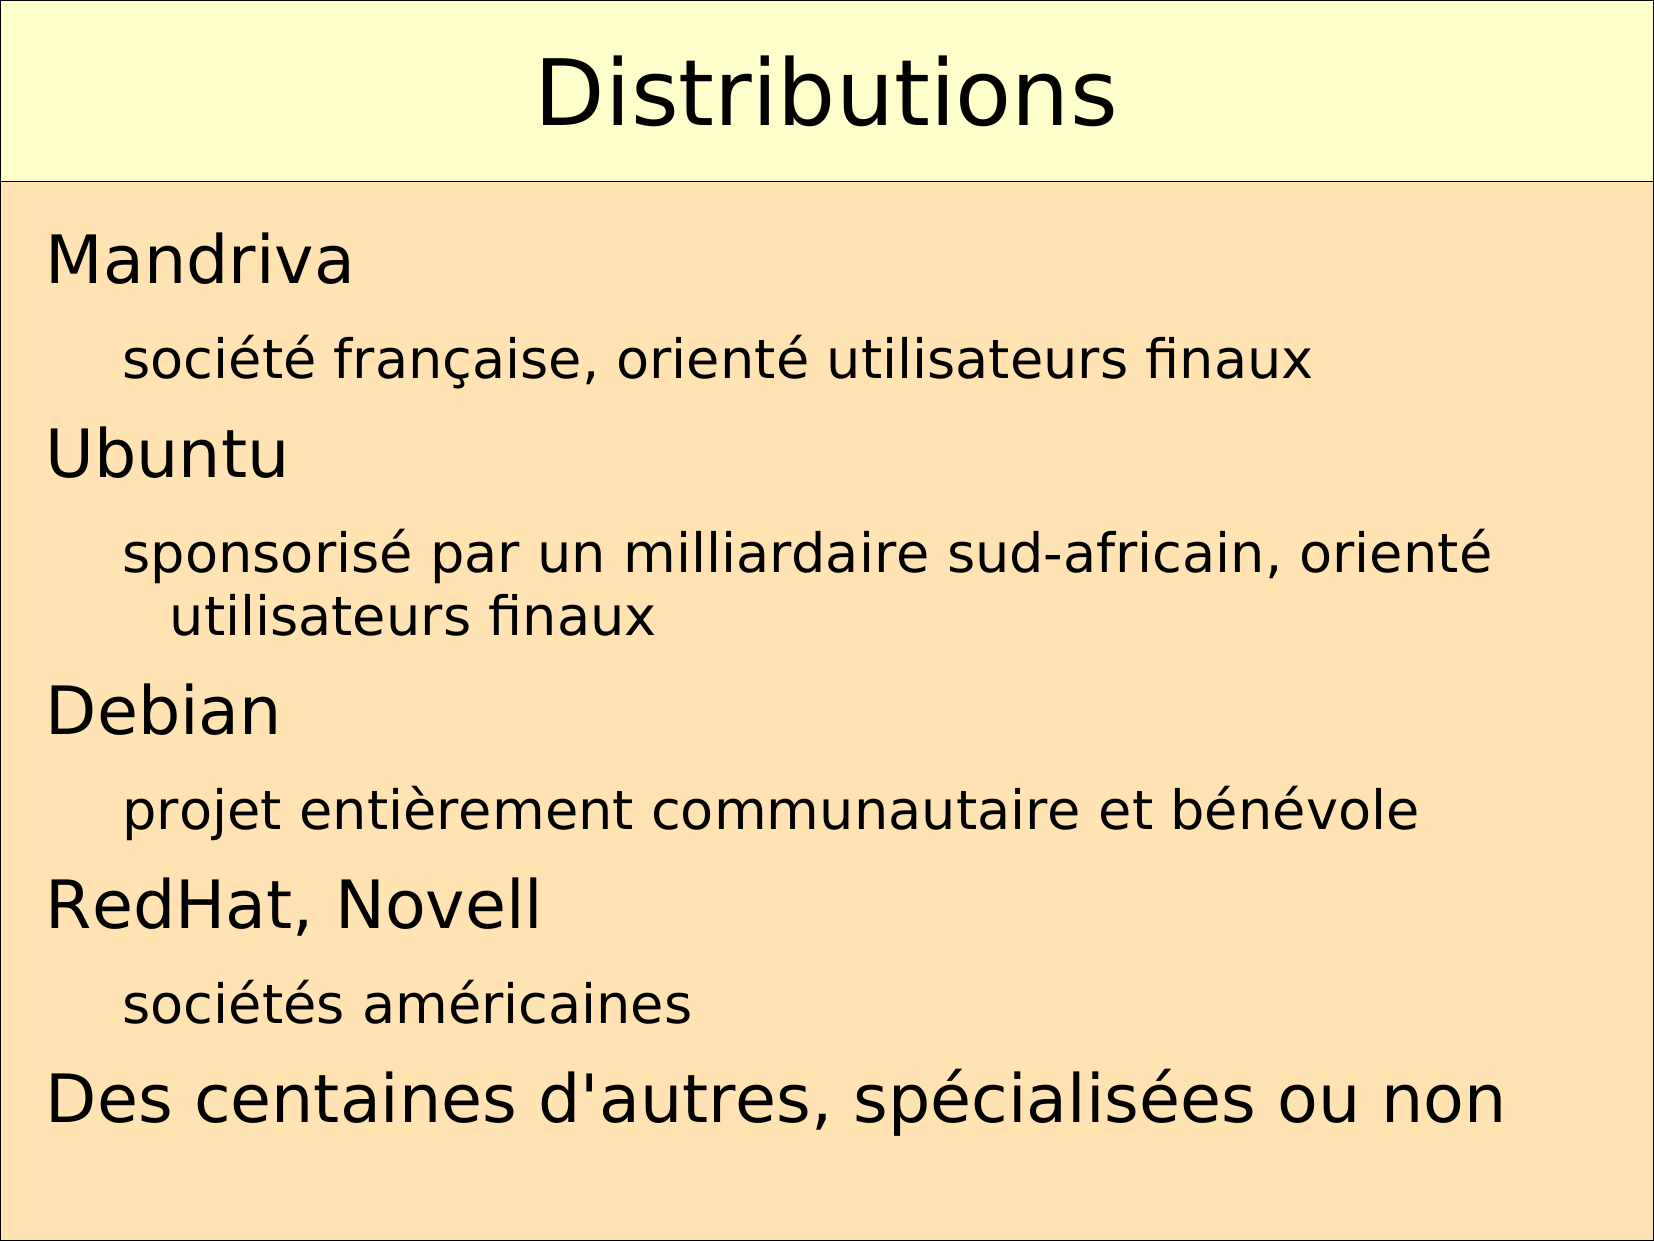

# Distributions
Mandriva
société française, orienté utilisateurs finaux
Ubuntu
sponsorisé par un milliardaire sud-africain, orienté utilisateurs finaux
Debian
projet entièrement communautaire et bénévole
RedHat, Novell
sociétés américaines
Des centaines d'autres, spécialisées ou non